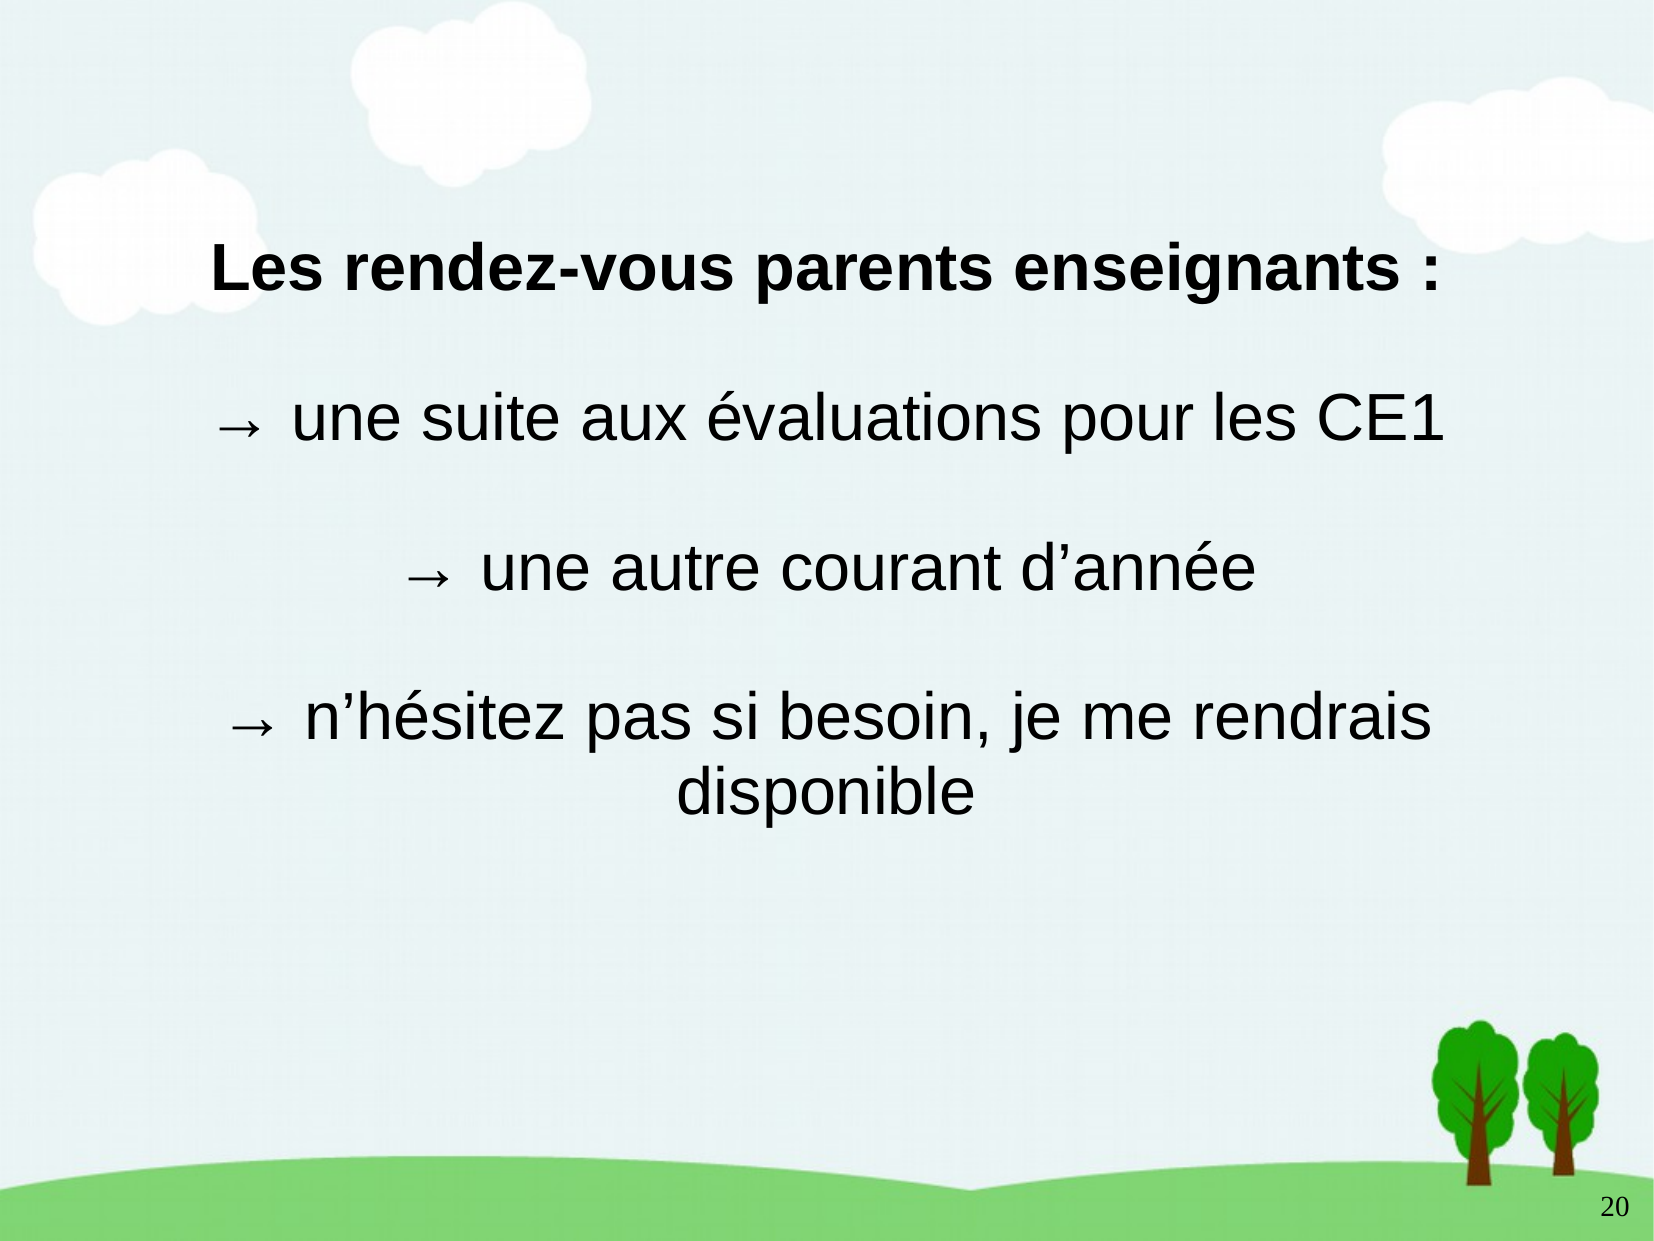

# Les rendez-vous parents enseignants :
→ une suite aux évaluations pour les CE1
→ une autre courant d’année
→ n’hésitez pas si besoin, je me rendrais disponible
20